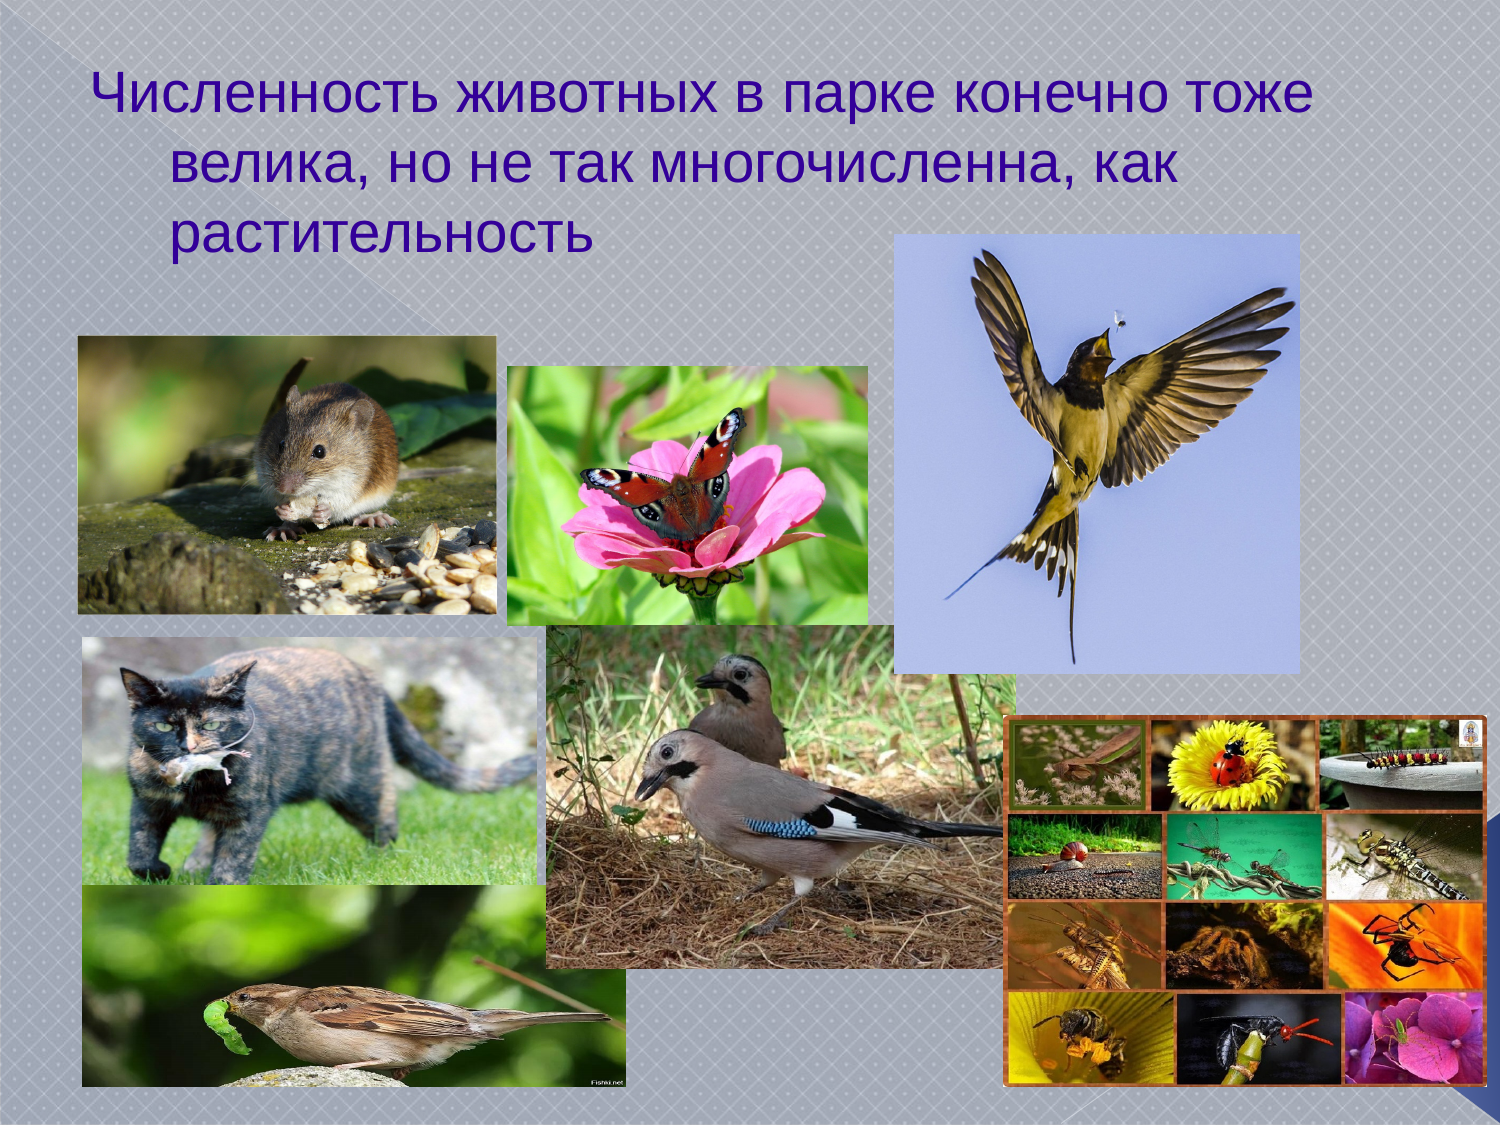

# Численность животных в парке конечно тоже велика, но не так многочисленна, как растительность